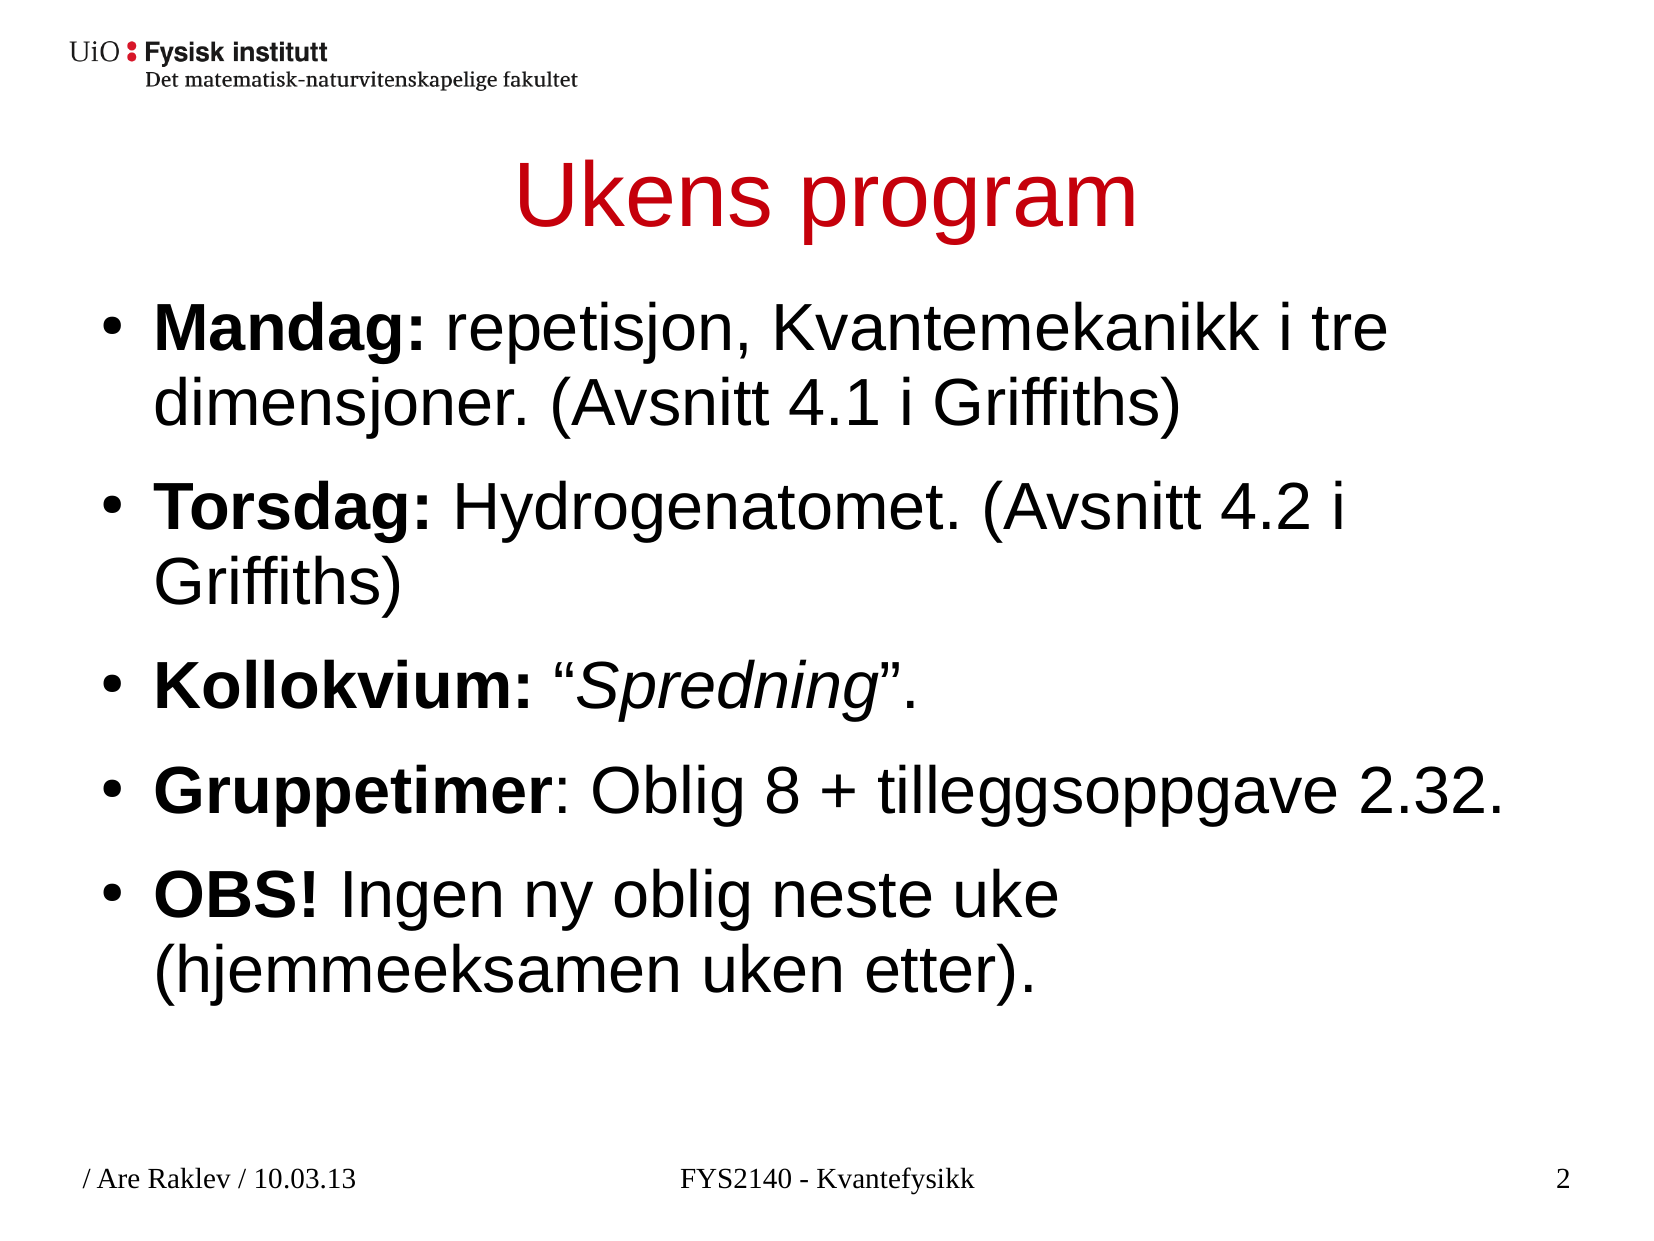

# Ukens program
Mandag: repetisjon, Kvantemekanikk i tre dimensjoner. (Avsnitt 4.1 i Griffiths)
Torsdag: Hydrogenatomet. (Avsnitt 4.2 i Griffiths)
Kollokvium: “Spredning”.
Gruppetimer: Oblig 8 + tilleggsoppgave 2.32.
OBS! Ingen ny oblig neste uke (hjemmeeksamen uken etter).
/ Are Raklev / 10.03.13
FYS2140 - Kvantefysikk
2